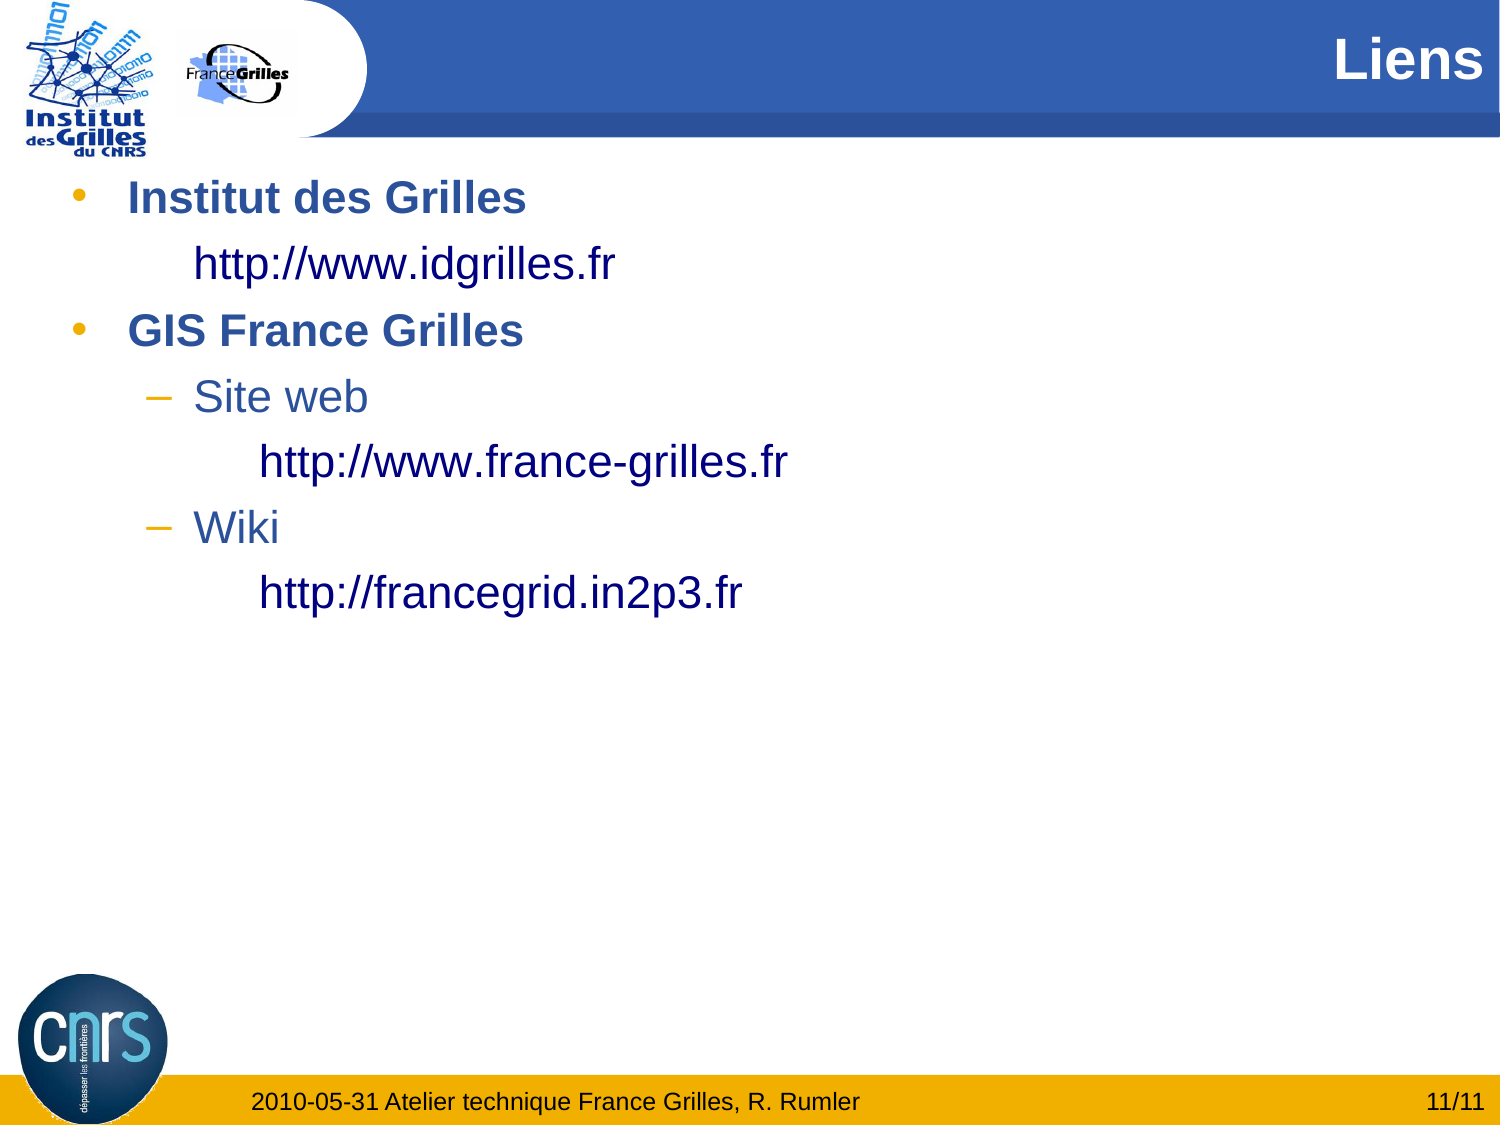

# Liens
Institut des Grilles
http://www.idgrilles.fr
GIS France Grilles
Site web
http://www.france-grilles.fr
Wiki
http://francegrid.in2p3.fr
2010-05-31 Atelier technique France Grilles, R. Rumler